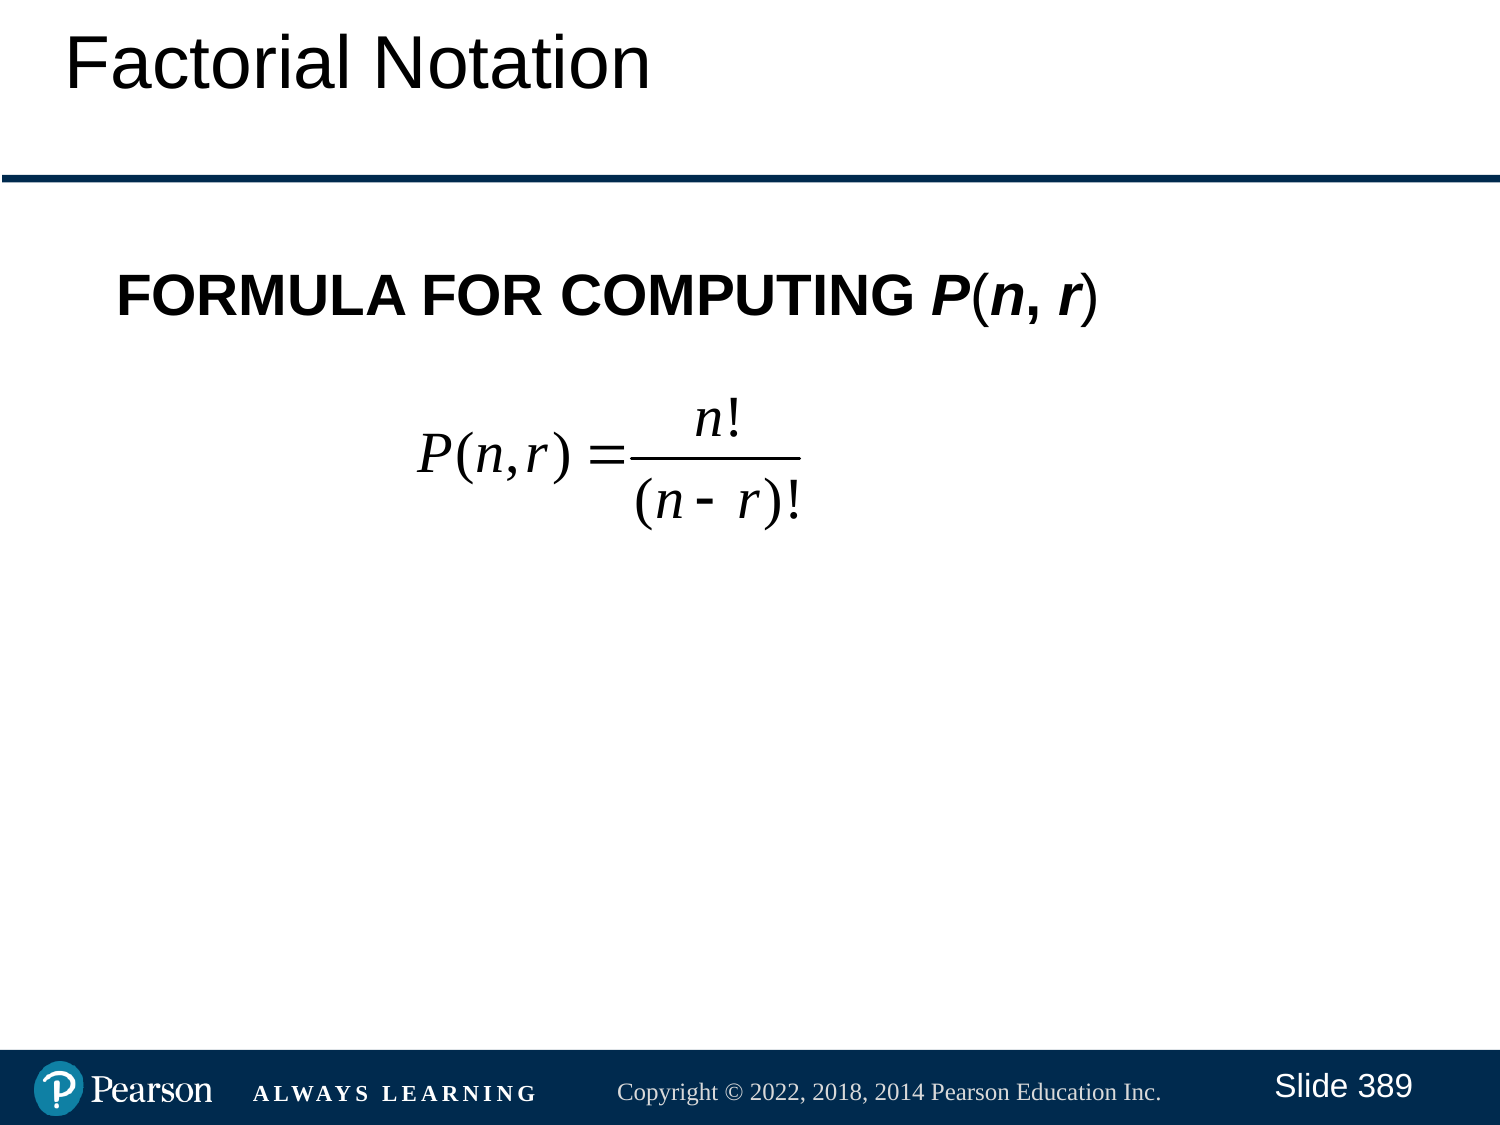

# Factorial Notation
FORMULA FOR COMPUTING P(n, r)